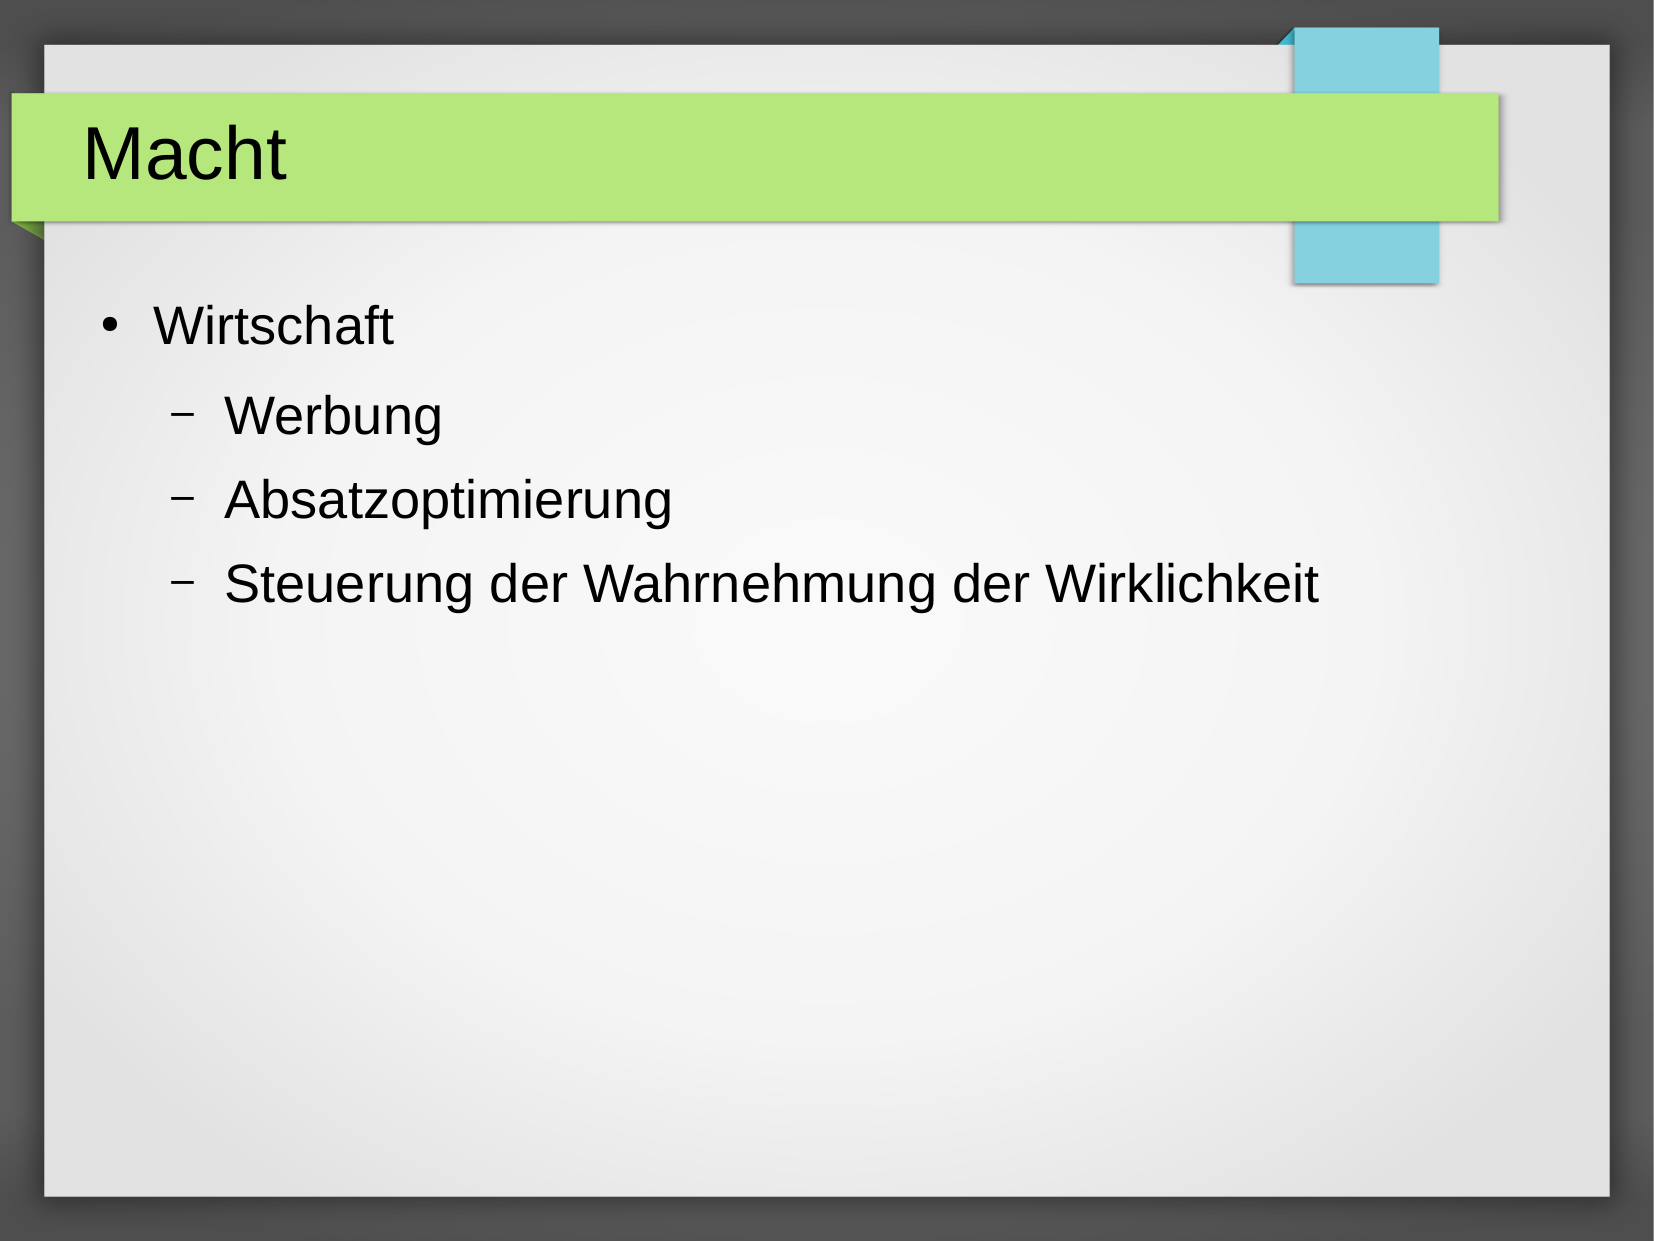

# Macht
Wirtschaft
Werbung
Absatzoptimierung
Steuerung der Wahrnehmung der Wirklichkeit